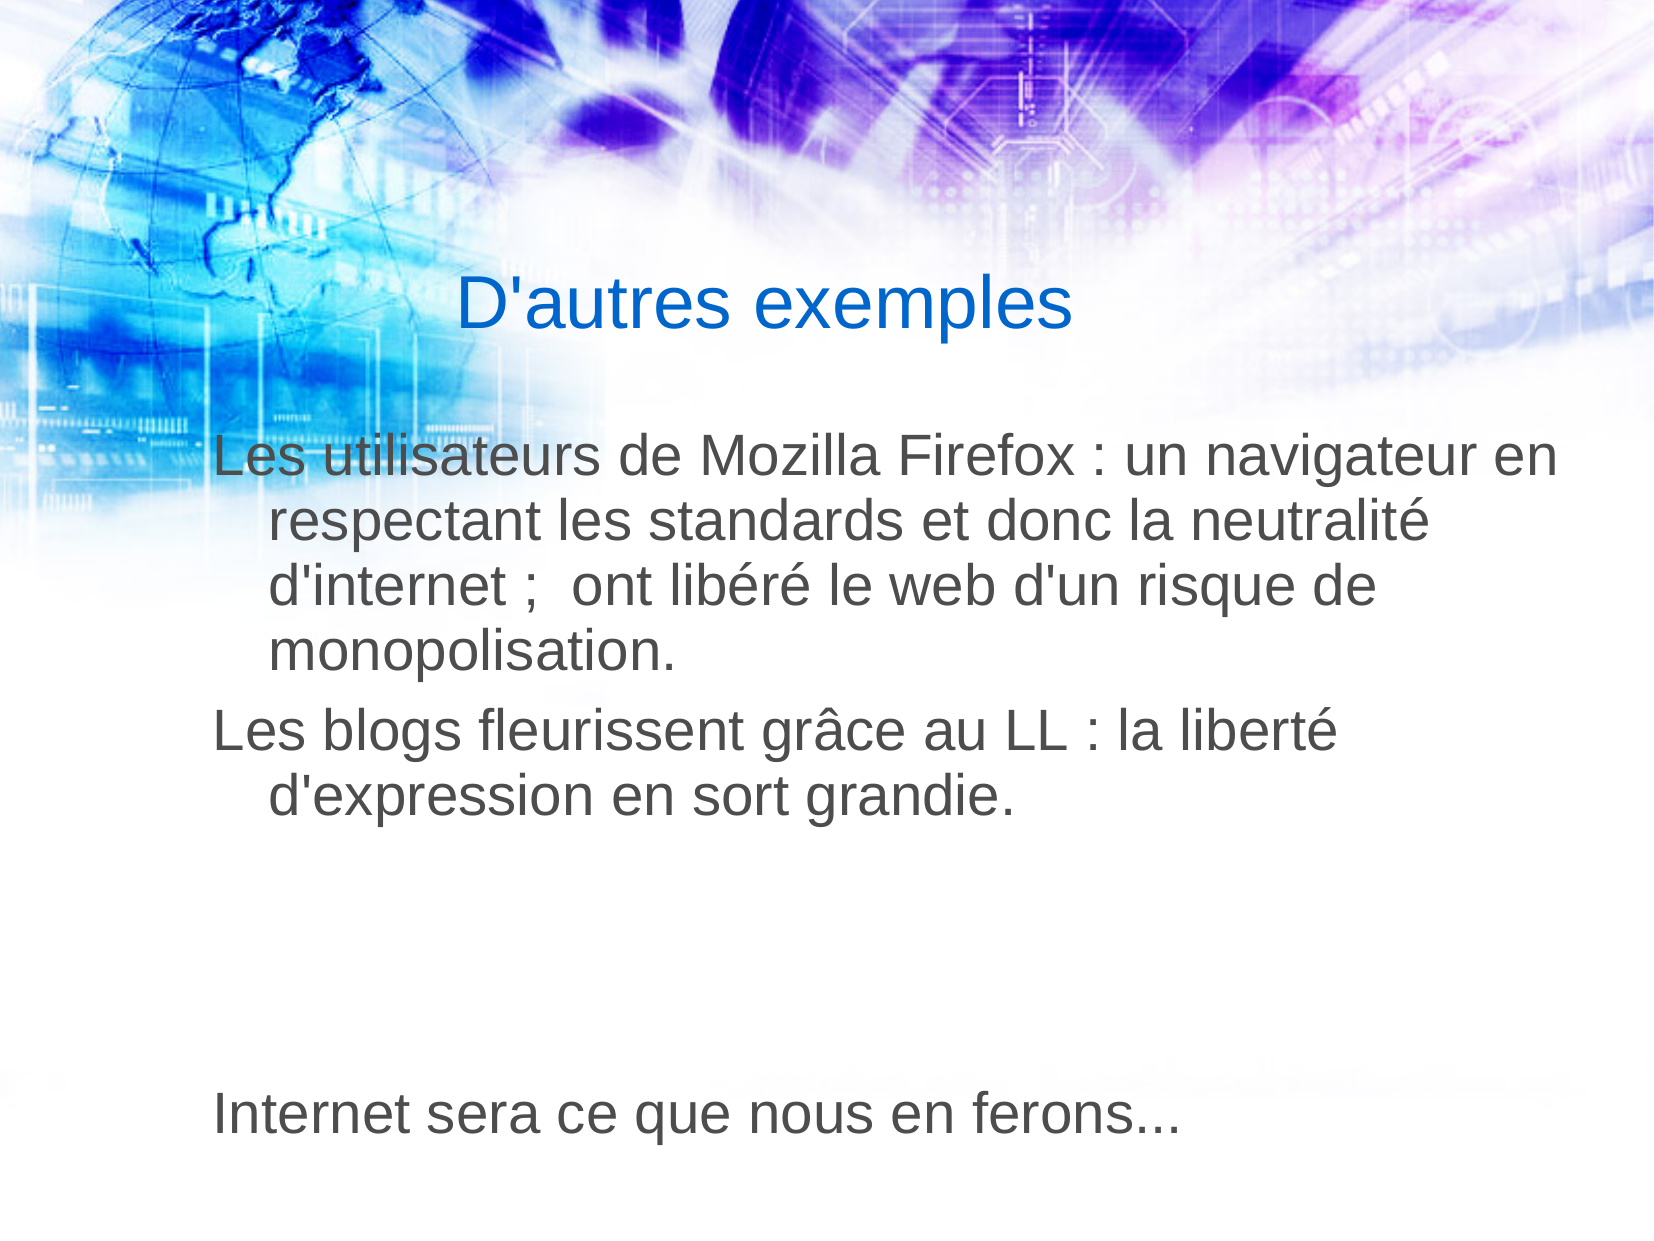

# D'autres exemples
Les utilisateurs de Mozilla Firefox : un navigateur en respectant les standards et donc la neutralité d'internet ; ont libéré le web d'un risque de monopolisation.
Les blogs fleurissent grâce au LL : la liberté d'expression en sort grandie.
Internet sera ce que nous en ferons...